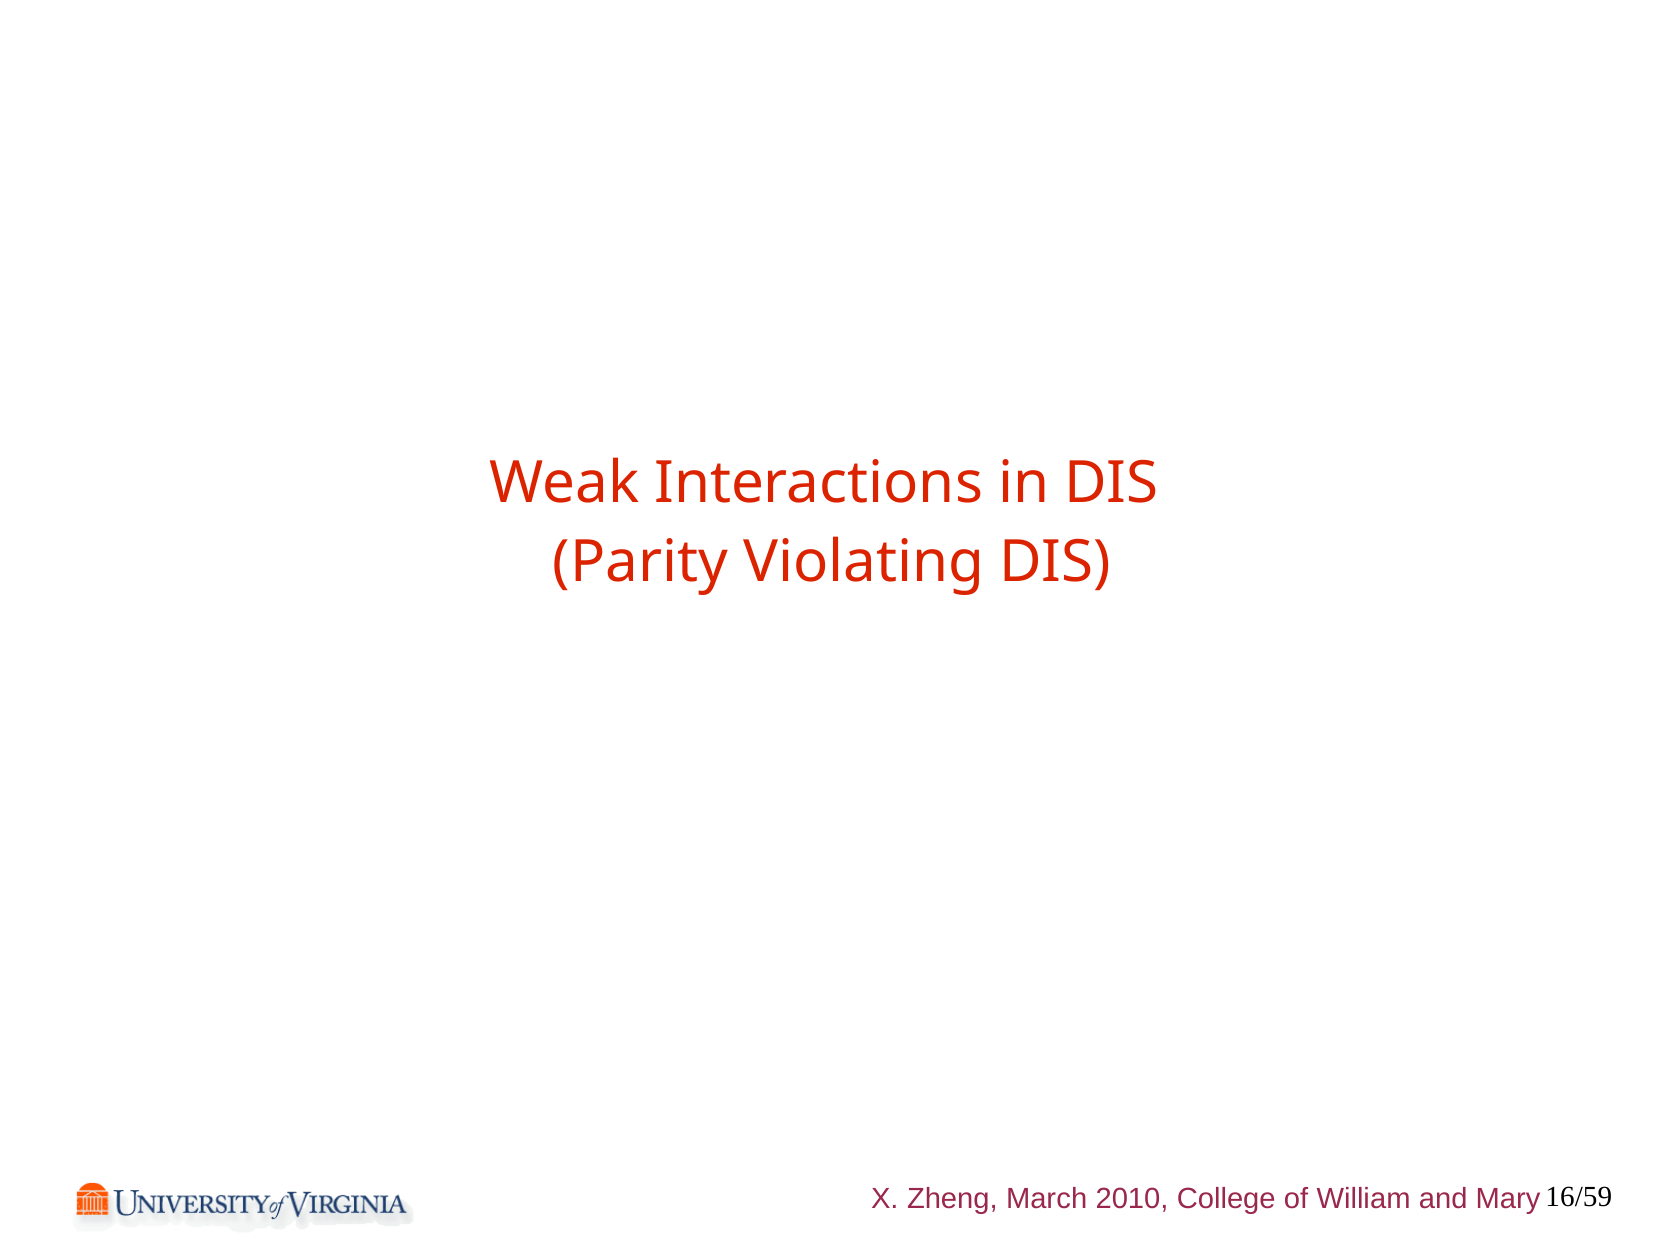

# Weak Interactions in DIS (Parity Violating DIS)